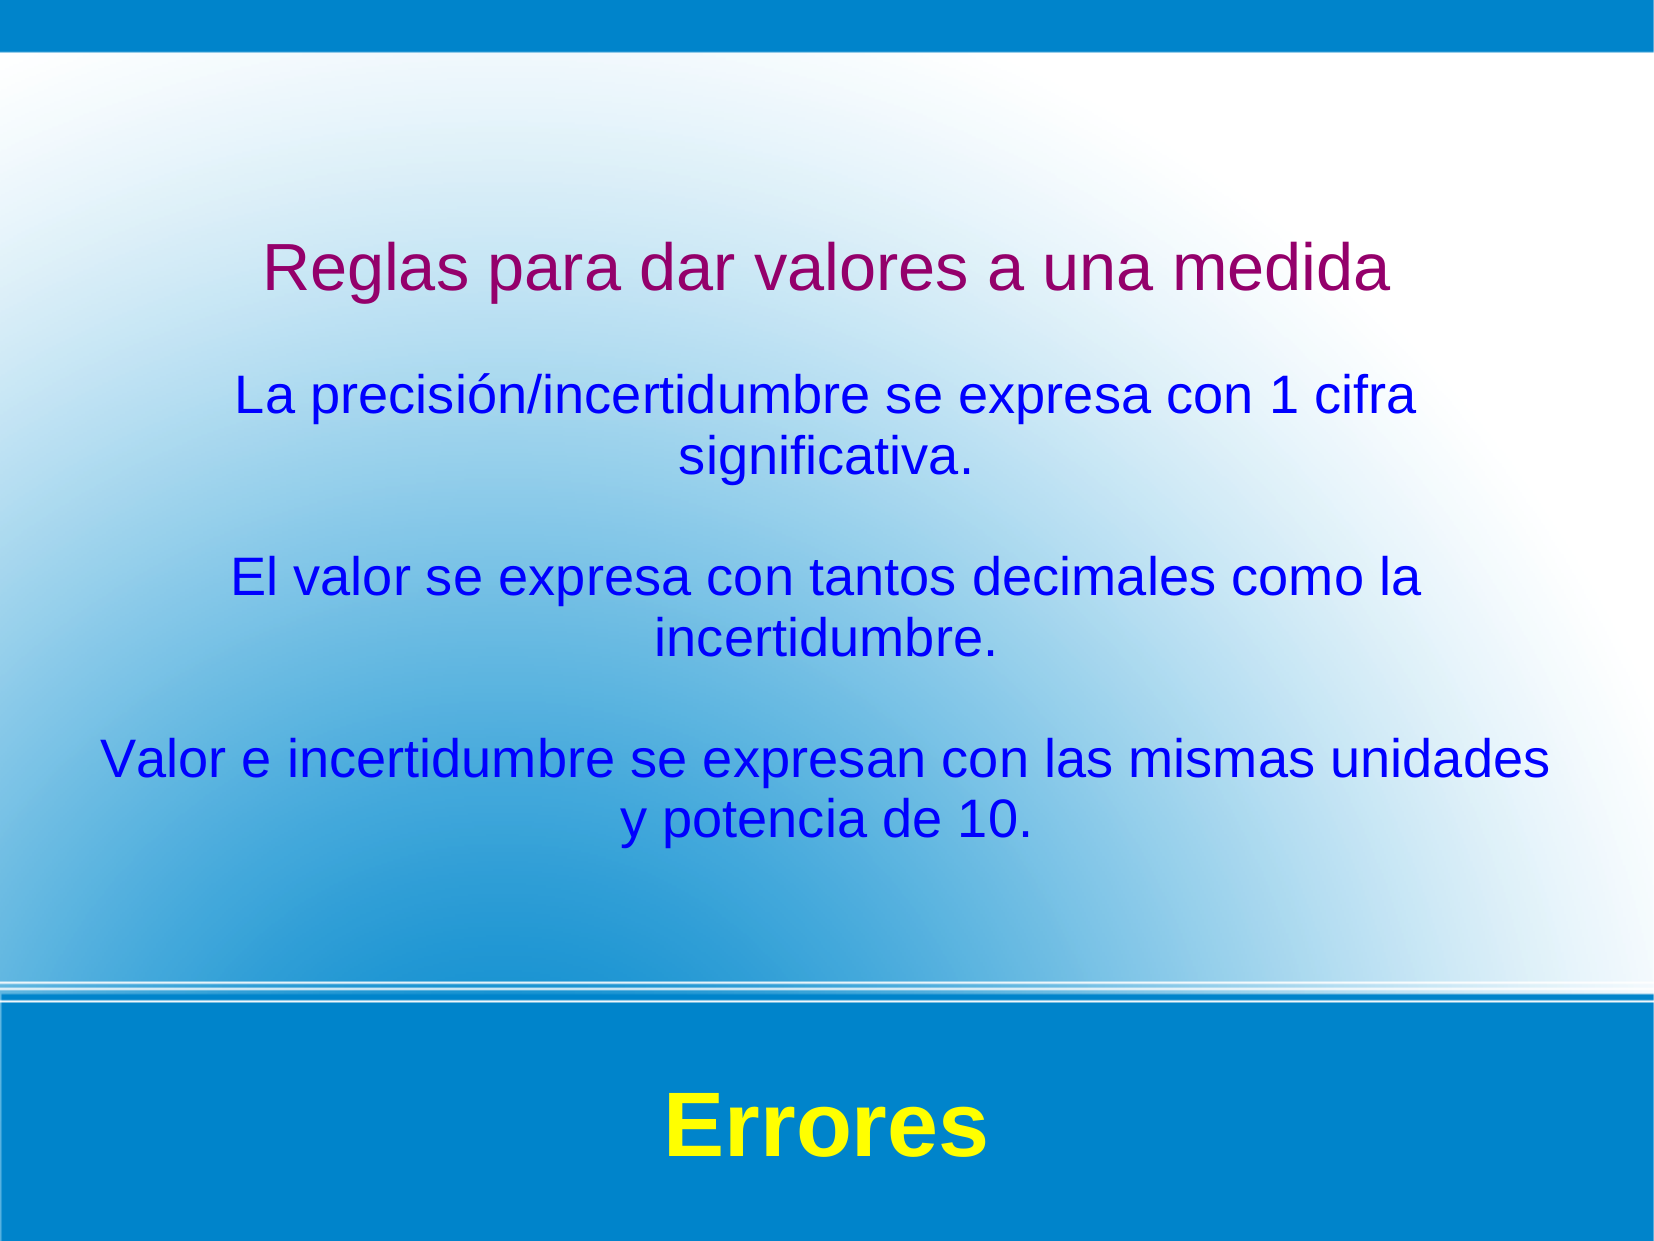

Reglas para dar valores a una medida
La precisión/incertidumbre se expresa con 1 cifra significativa.
El valor se expresa con tantos decimales como la incertidumbre.
Valor e incertidumbre se expresan con las mismas unidades y potencia de 10.
# Errores